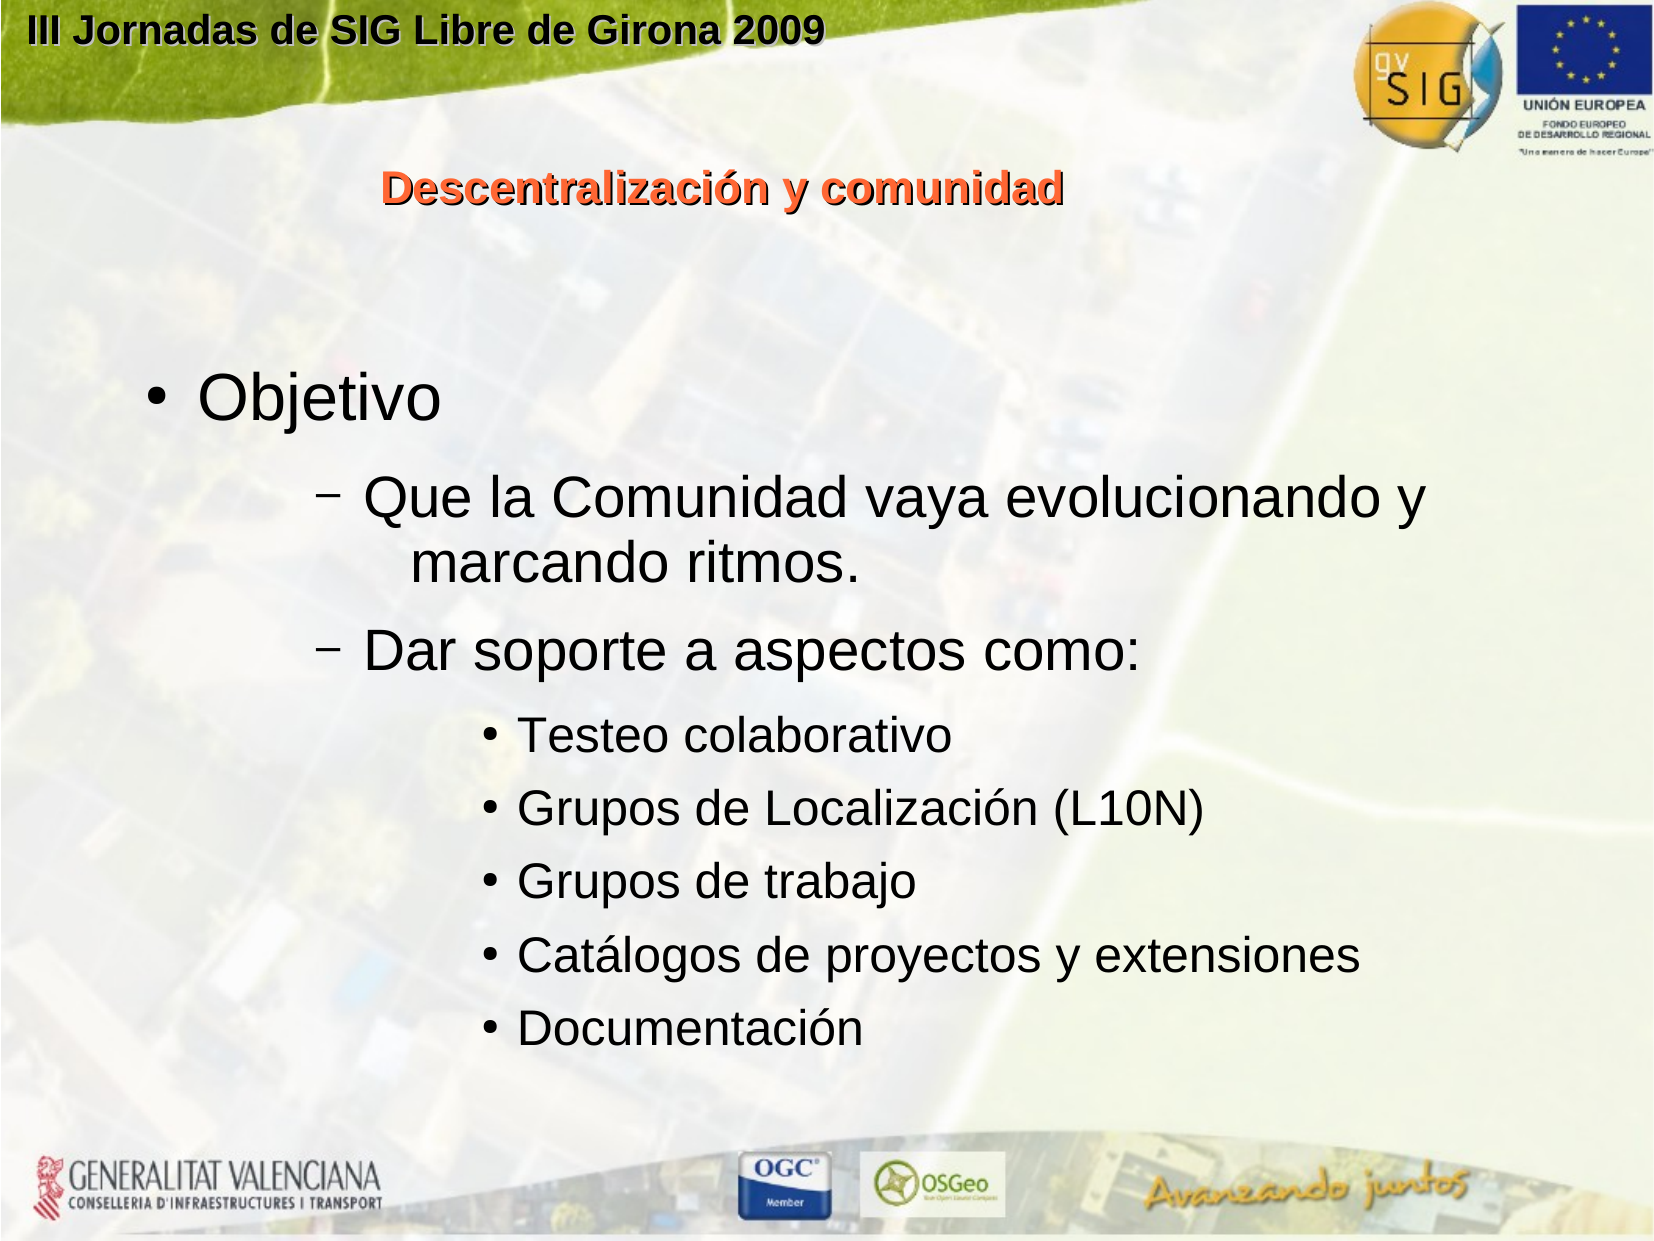

#
Descentralización y comunidad
Objetivo
Que la Comunidad vaya evolucionando y marcando ritmos.
Dar soporte a aspectos como:
Testeo colaborativo
Grupos de Localización (L10N)
Grupos de trabajo
Catálogos de proyectos y extensiones
Documentación